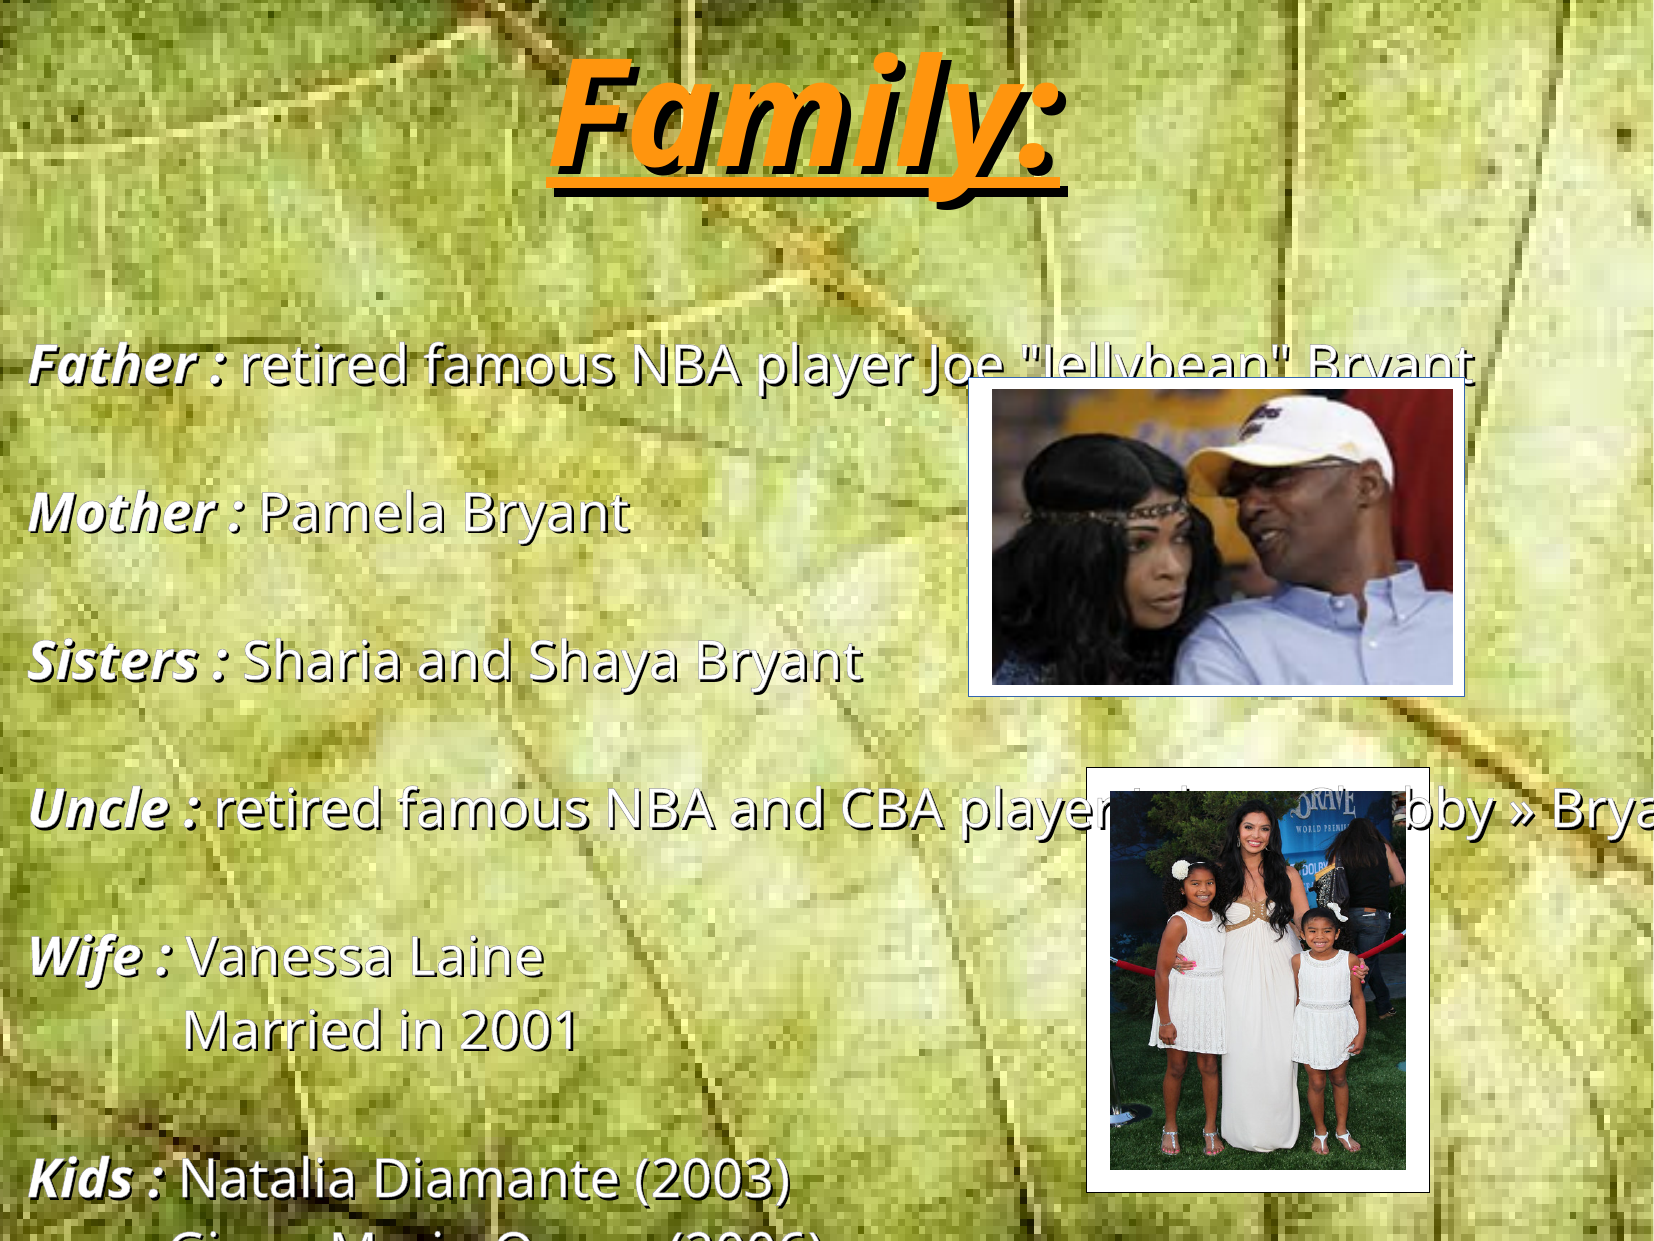

Father : retired famous NBA player Joe "Jellybean" Bryant
Mother : Pamela Bryant
Sisters : Sharia and Shaya Bryant
Uncle : retired famous NBA and CBA player John « Chubby » Bryant
Wife : Vanessa Laine
 Married in 2001
Kids : Natalia Diamante (2003)
 Giana Marie-Onure (2006)
# Family: